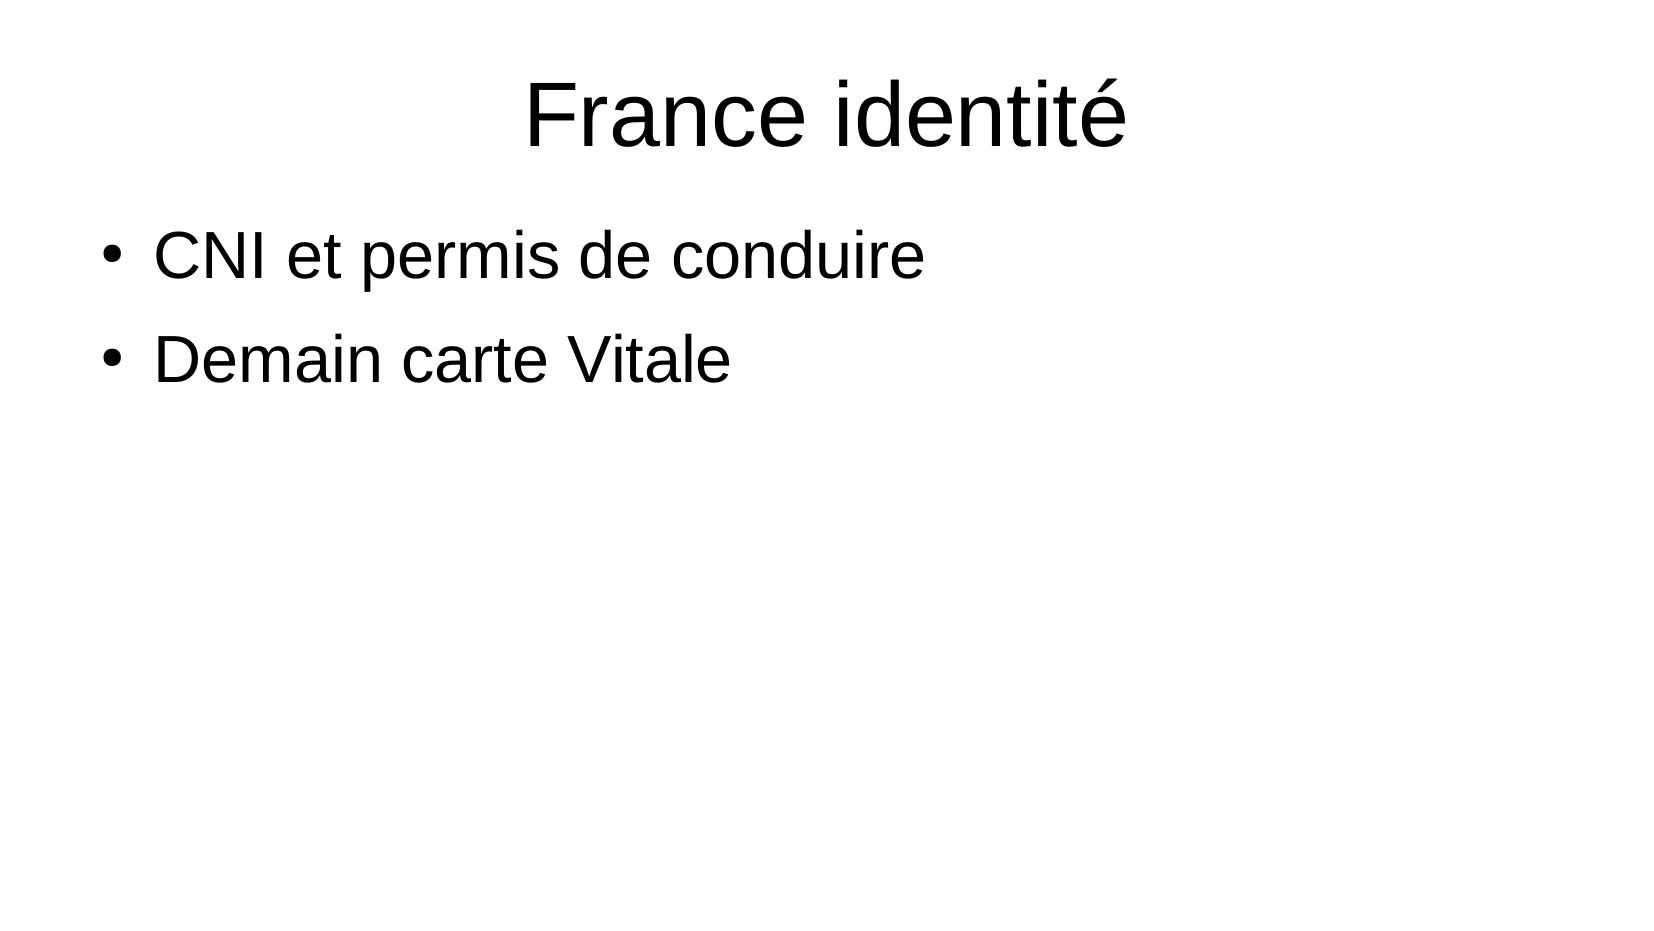

# France identité
CNI et permis de conduire
Demain carte Vitale